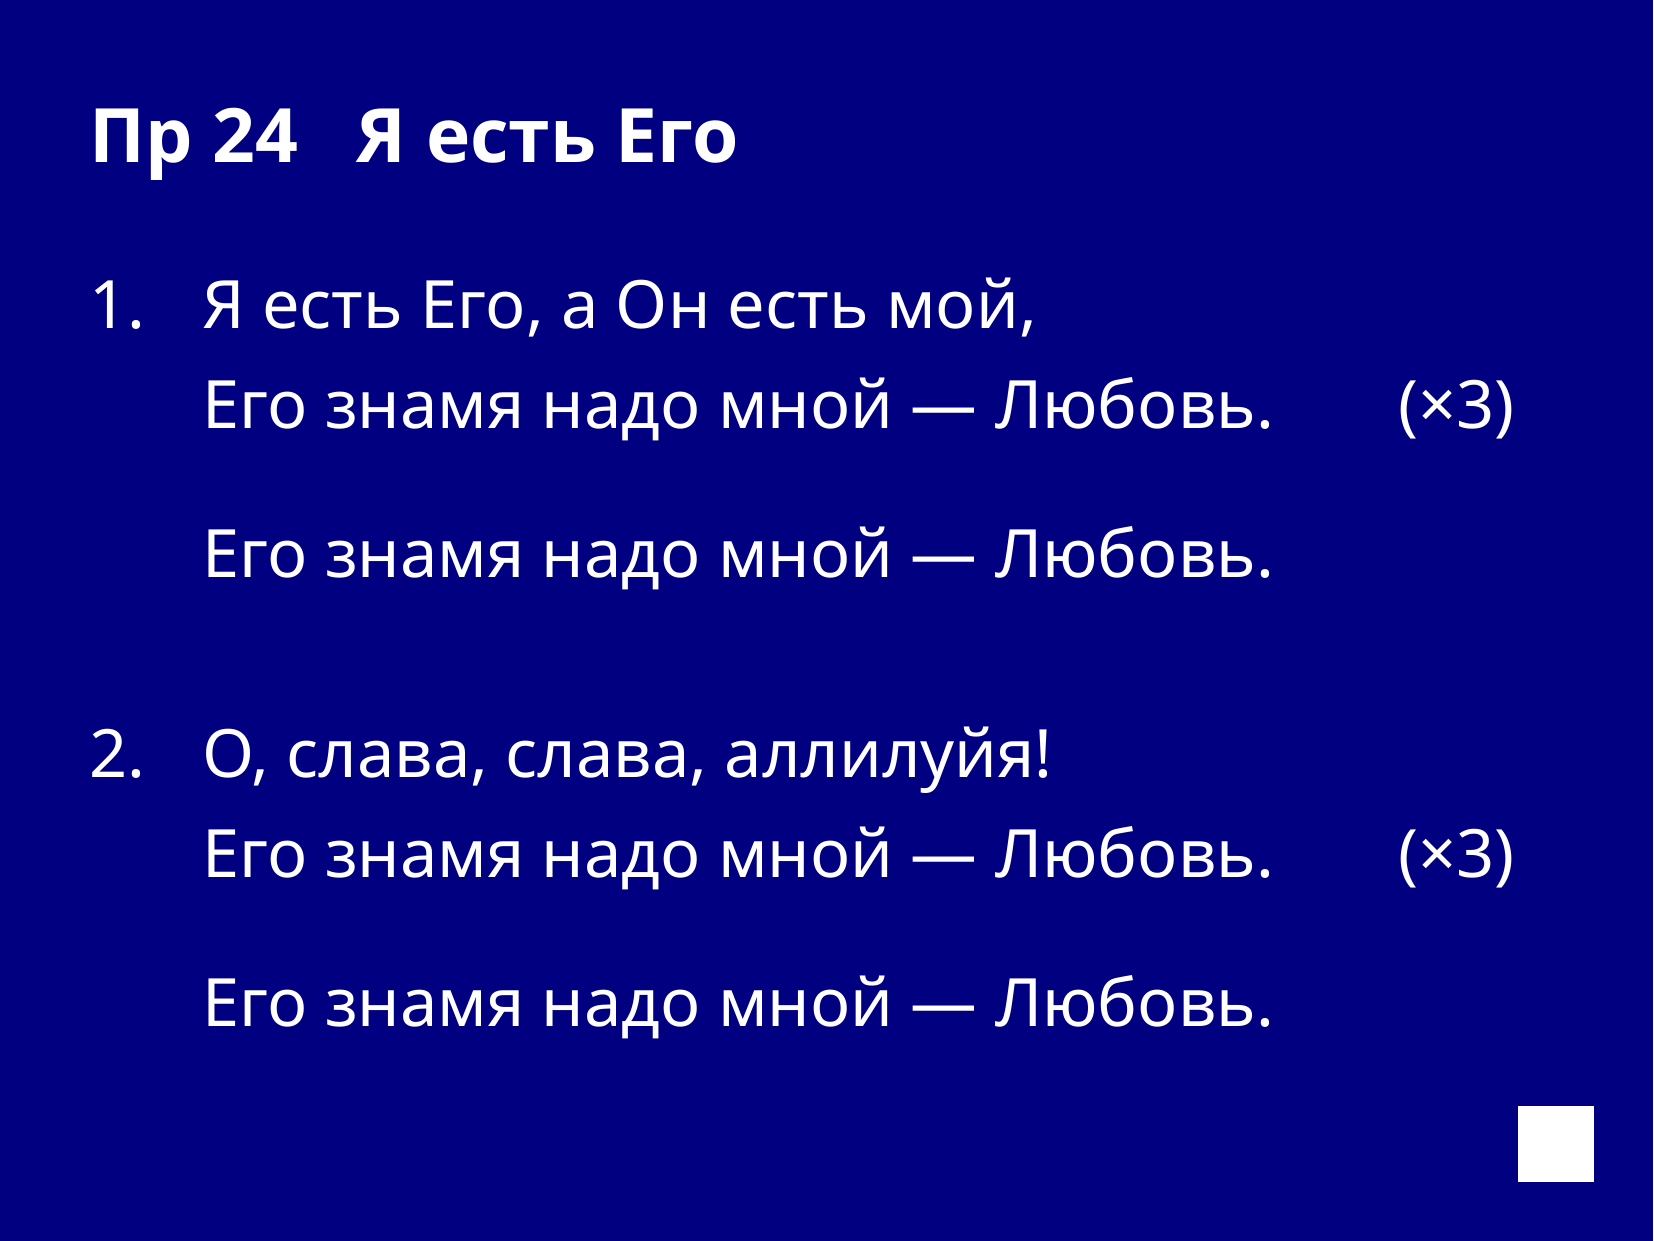

Пр 24 Я есть Его
1.	Я есть Его, а Он есть мой,
	Его знамя надо мной — Любовь.	(×3)
	Его знамя надо мной — Любовь.
2.	О, слава, слава, аллилуйя!
	Его знамя надо мной — Любовь.	(×3)
	Его знамя надо мной — Любовь.